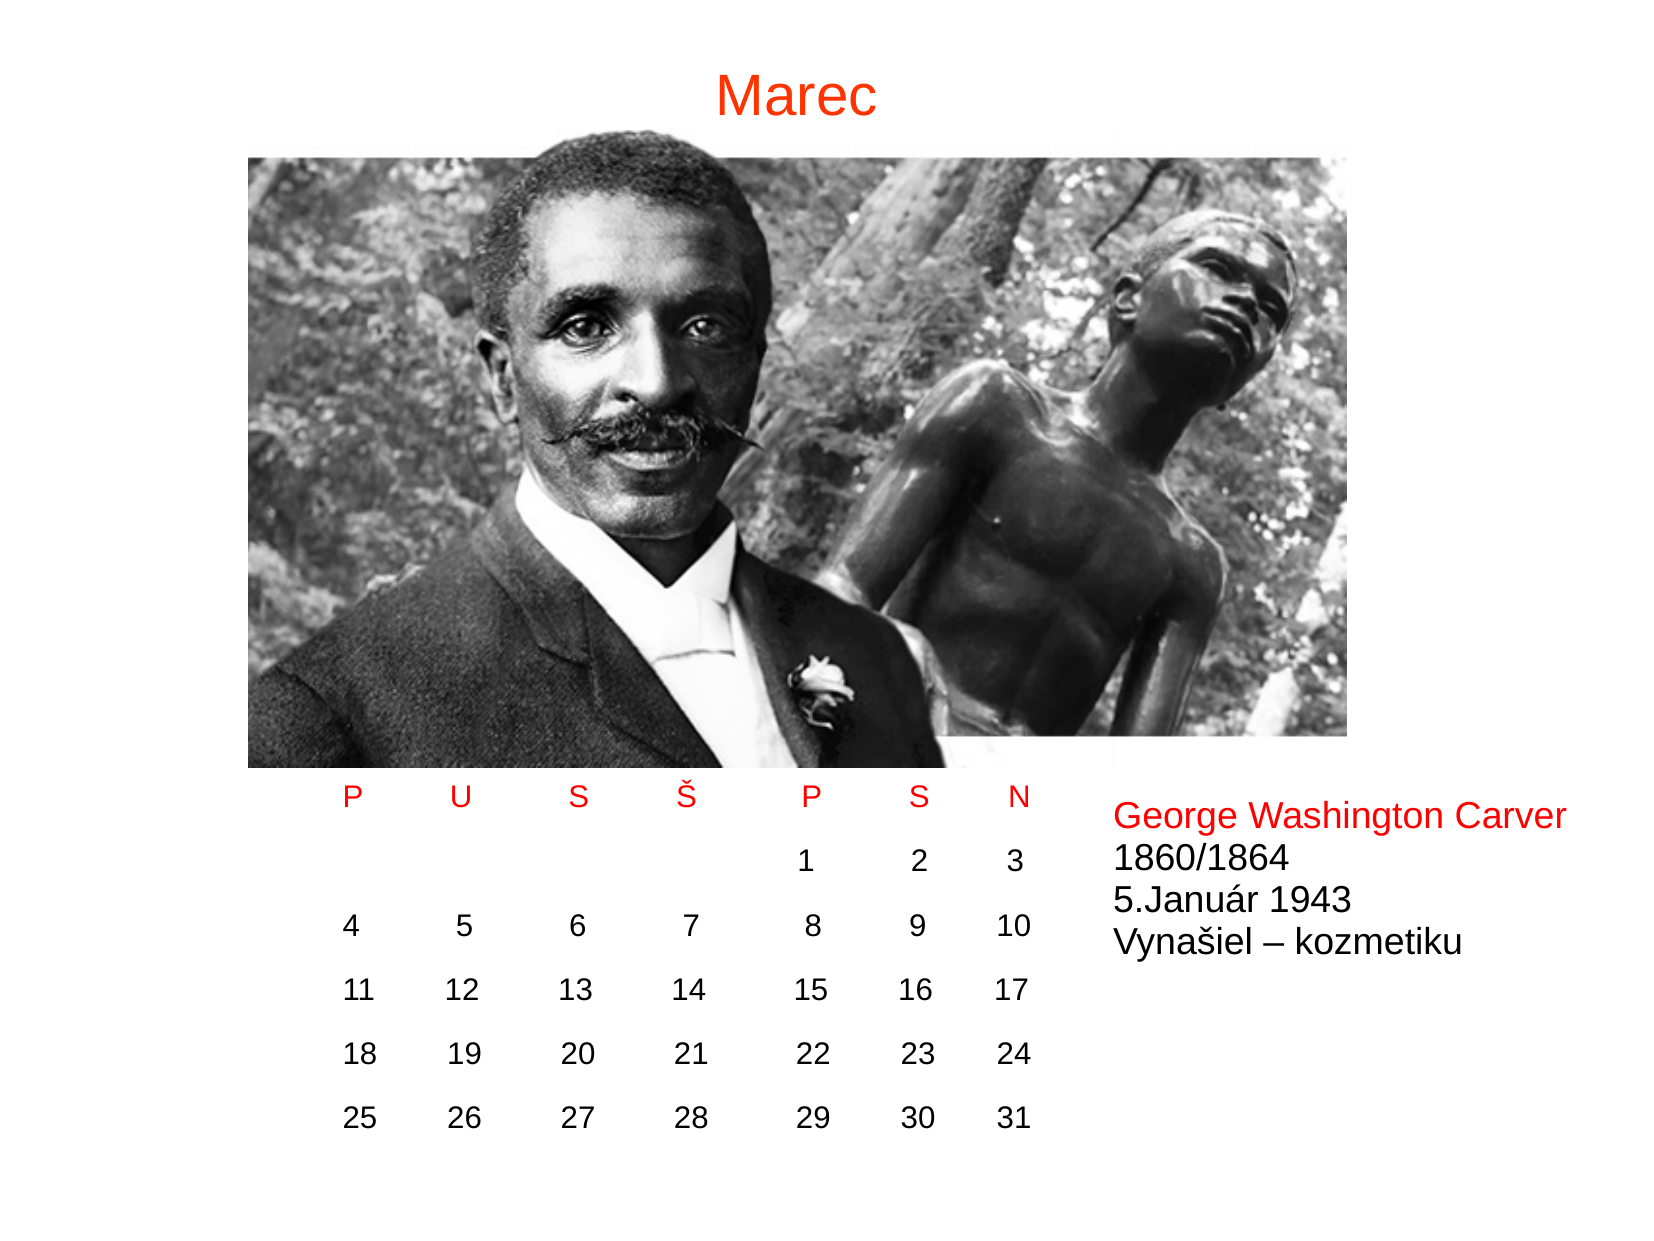

#
Marec
P U S Š P S N
 1 2 3
4 5 6 7 8 9 10
11 12 13 14 15 16 17
18 19 20 21 22 23 24
25 26 27 28 29 30 31
George Washington Carver
1860/1864
5.Január 1943
Vynašiel – kozmetiku